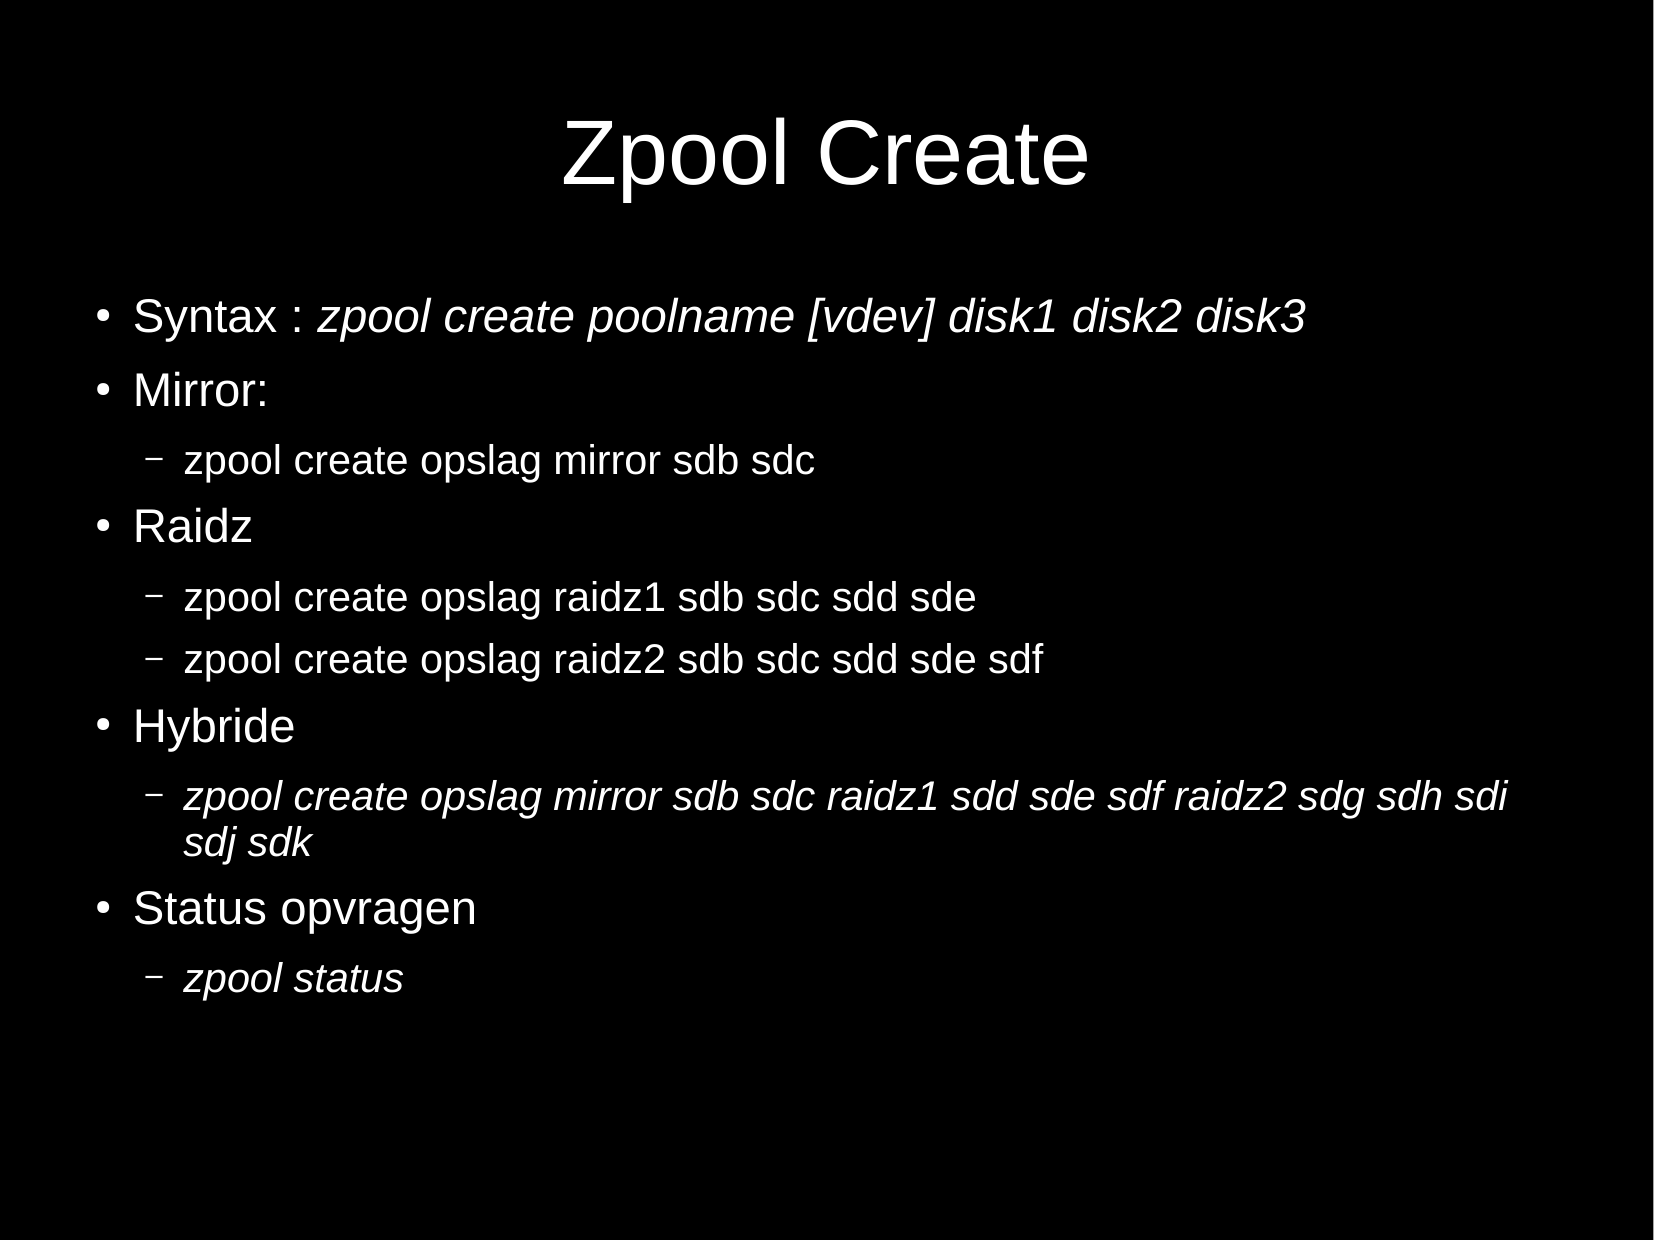

# Zpool Create
Syntax : zpool create poolname [vdev] disk1 disk2 disk3
Mirror:
zpool create opslag mirror sdb sdc
Raidz
zpool create opslag raidz1 sdb sdc sdd sde
zpool create opslag raidz2 sdb sdc sdd sde sdf
Hybride
zpool create opslag mirror sdb sdc raidz1 sdd sde sdf raidz2 sdg sdh sdi sdj sdk
Status opvragen
zpool status